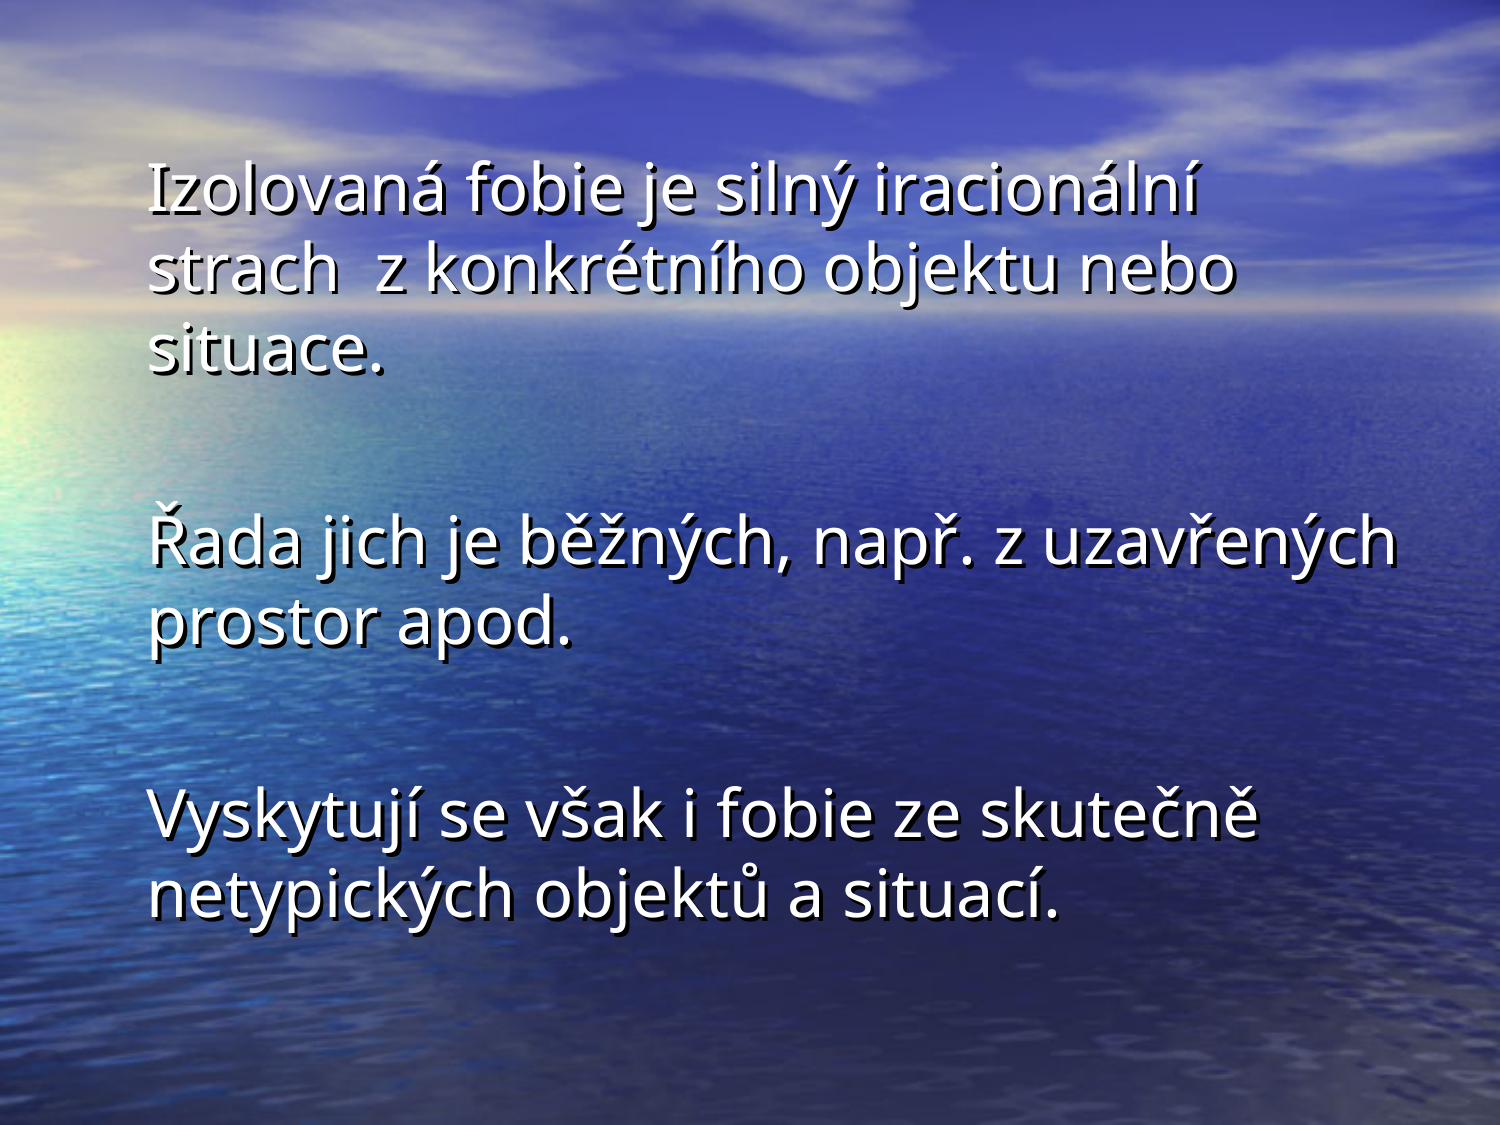

# Izolovaná fobie je silný iracionální strach z konkrétního objektu nebo situace.
	Řada jich je běžných, např. z uzavřených prostor apod.
	Vyskytují se však i fobie ze skutečně netypických objektů a situací.